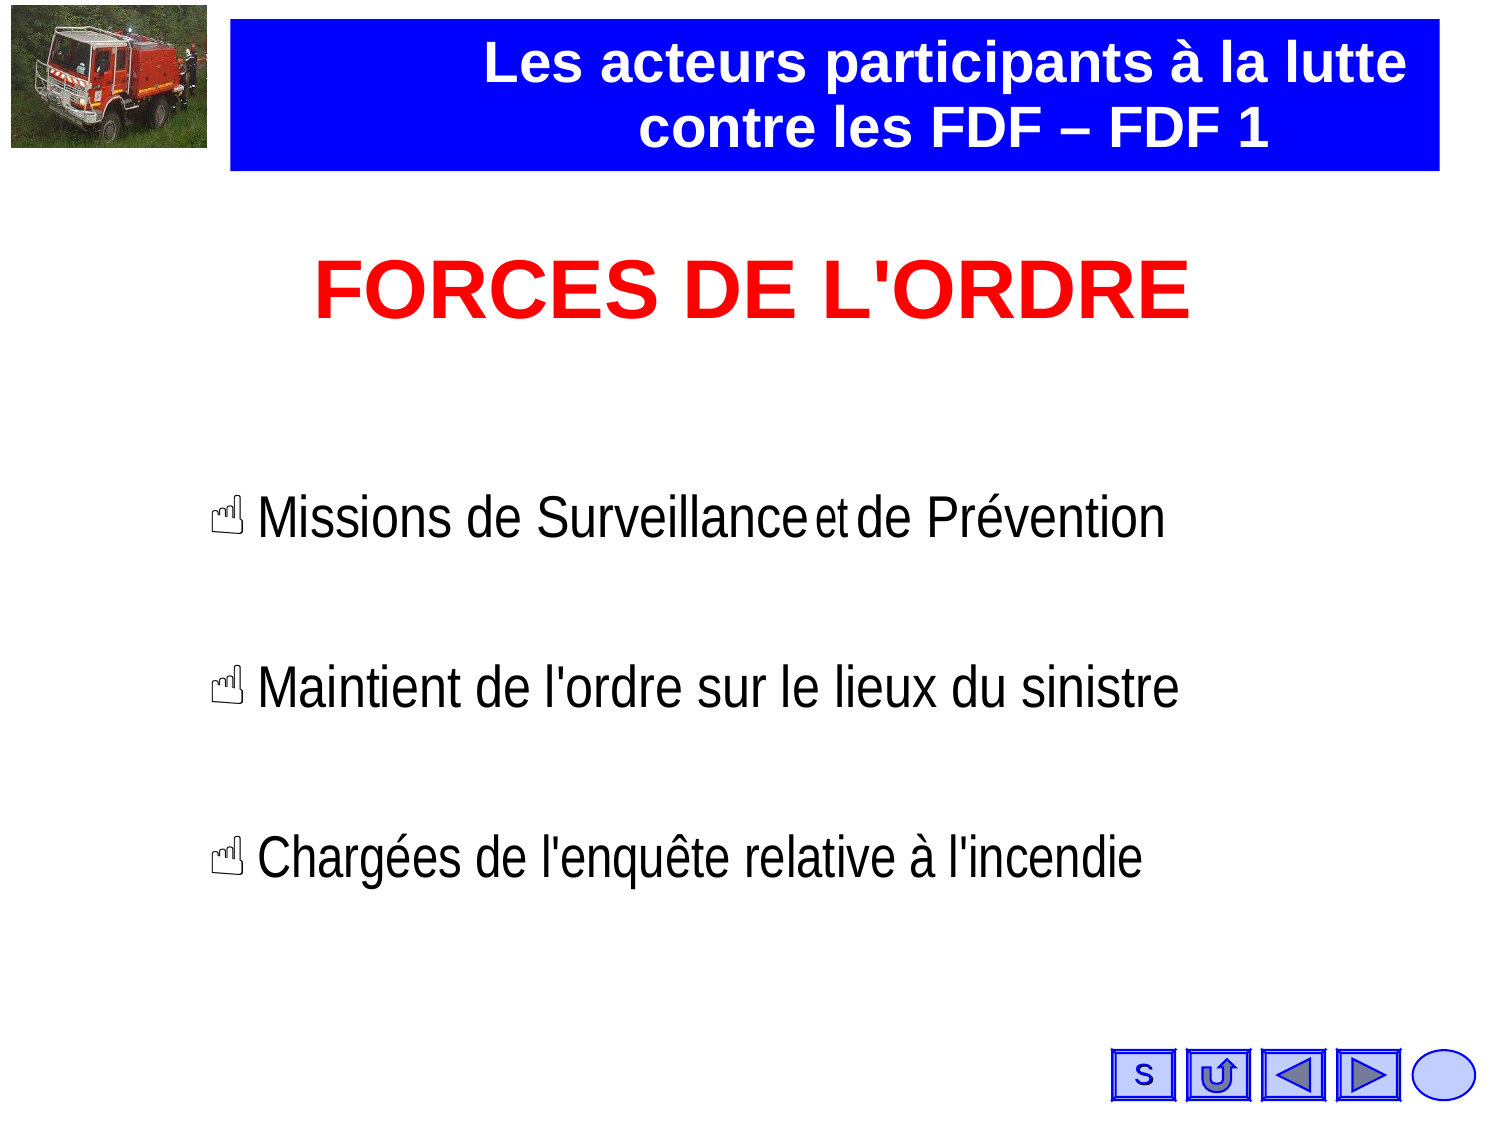

Les acteurs participants à la lutte
contre les FDF – FDF 1
FORCES DE L'ORDRE
Missions de Surveillance
 et
de Prévention

Maintient de l'ordre sur le lieux du sinistre

Chargées de l'enquête relative à l'incendie
